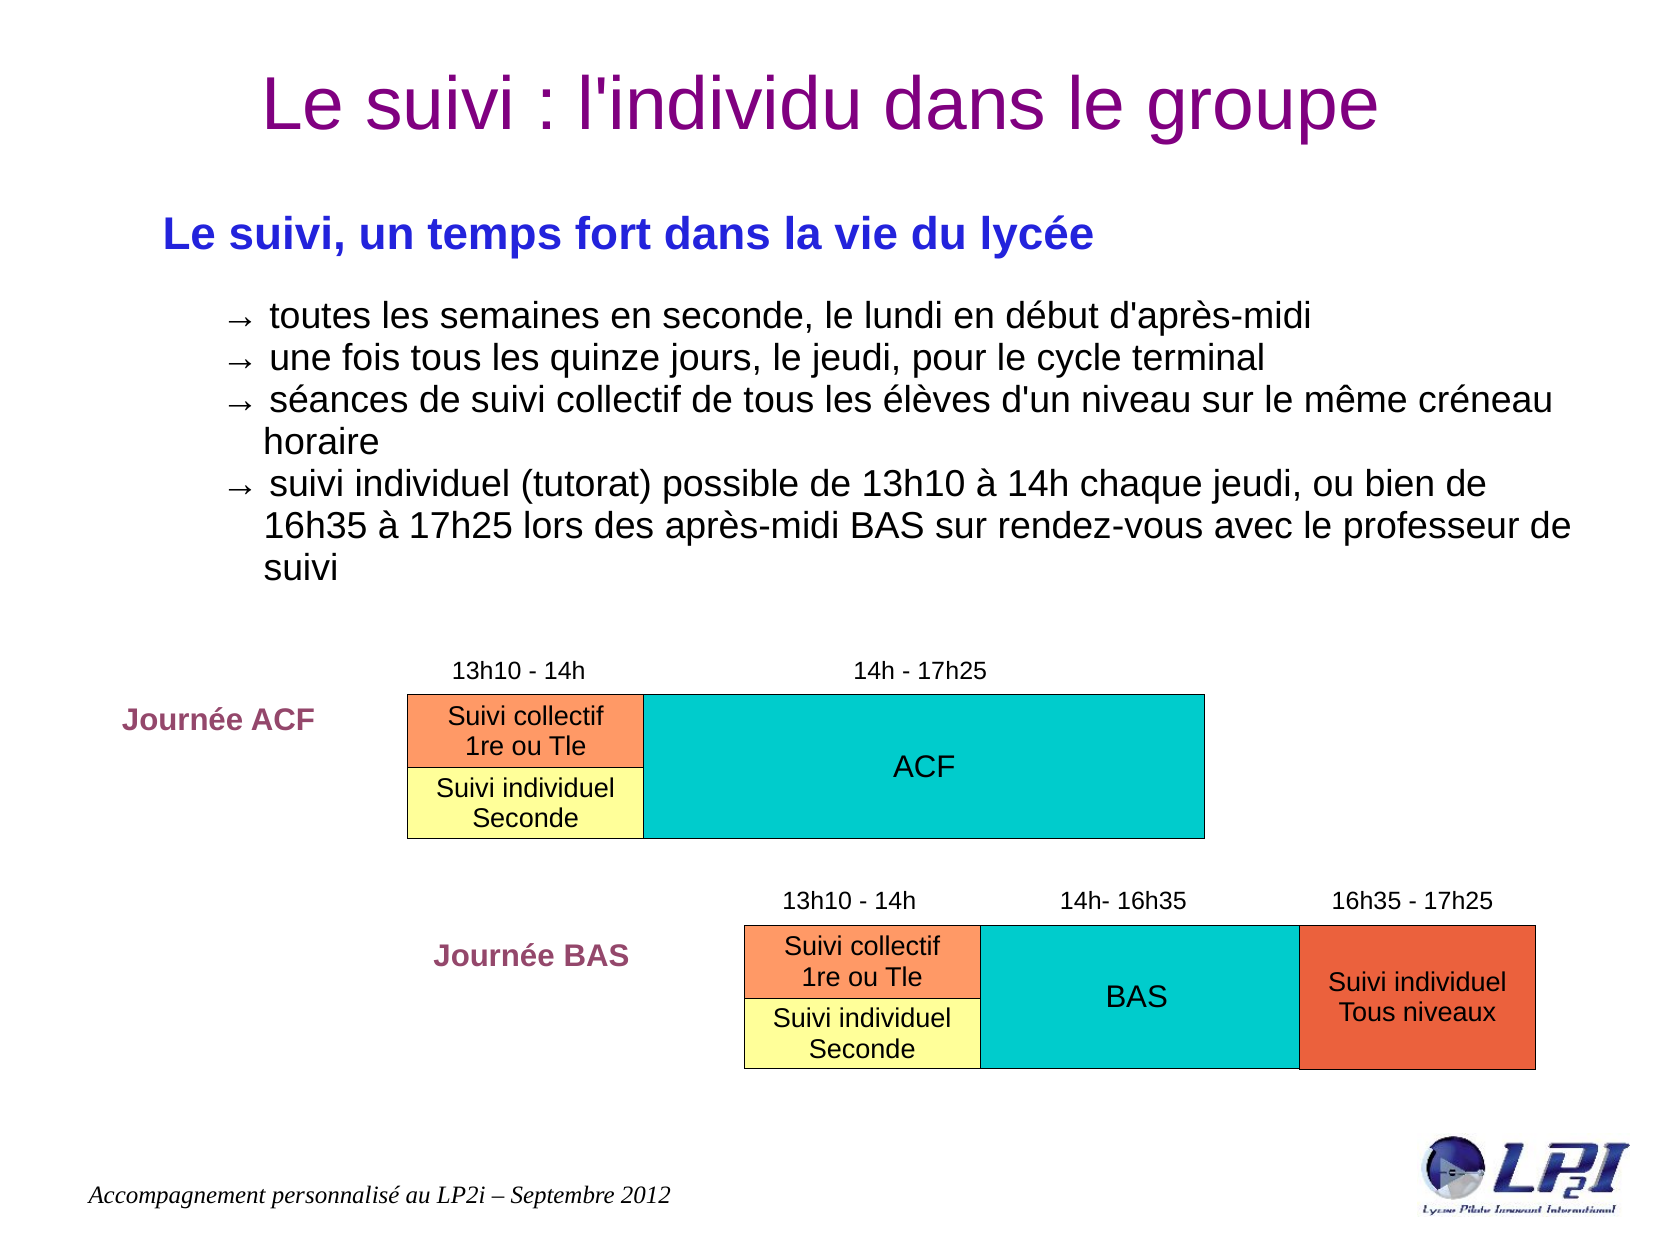

# Le suivi : l'individu dans le groupe
Le suivi, un temps fort dans la vie du lycée
→ toutes les semaines en seconde, le lundi en début d'après-midi
→ une fois tous les quinze jours, le jeudi, pour le cycle terminal
→ séances de suivi collectif de tous les élèves d'un niveau sur le même créneau horaire
→ suivi individuel (tutorat) possible de 13h10 à 14h chaque jeudi, ou bien de
 16h35 à 17h25 lors des après-midi BAS sur rendez-vous avec le professeur de
 suivi
13h10 - 14h
14h - 17h25
Journée ACF
Suivi collectif
1re ou Tle
ACF
Suivi individuel
Seconde
13h10 - 14h
14h- 16h35
16h35 - 17h25
Journée BAS
BAS
Suivi collectif
1re ou Tle
Suivi individuel
Tous niveaux
Suivi individuel
Seconde